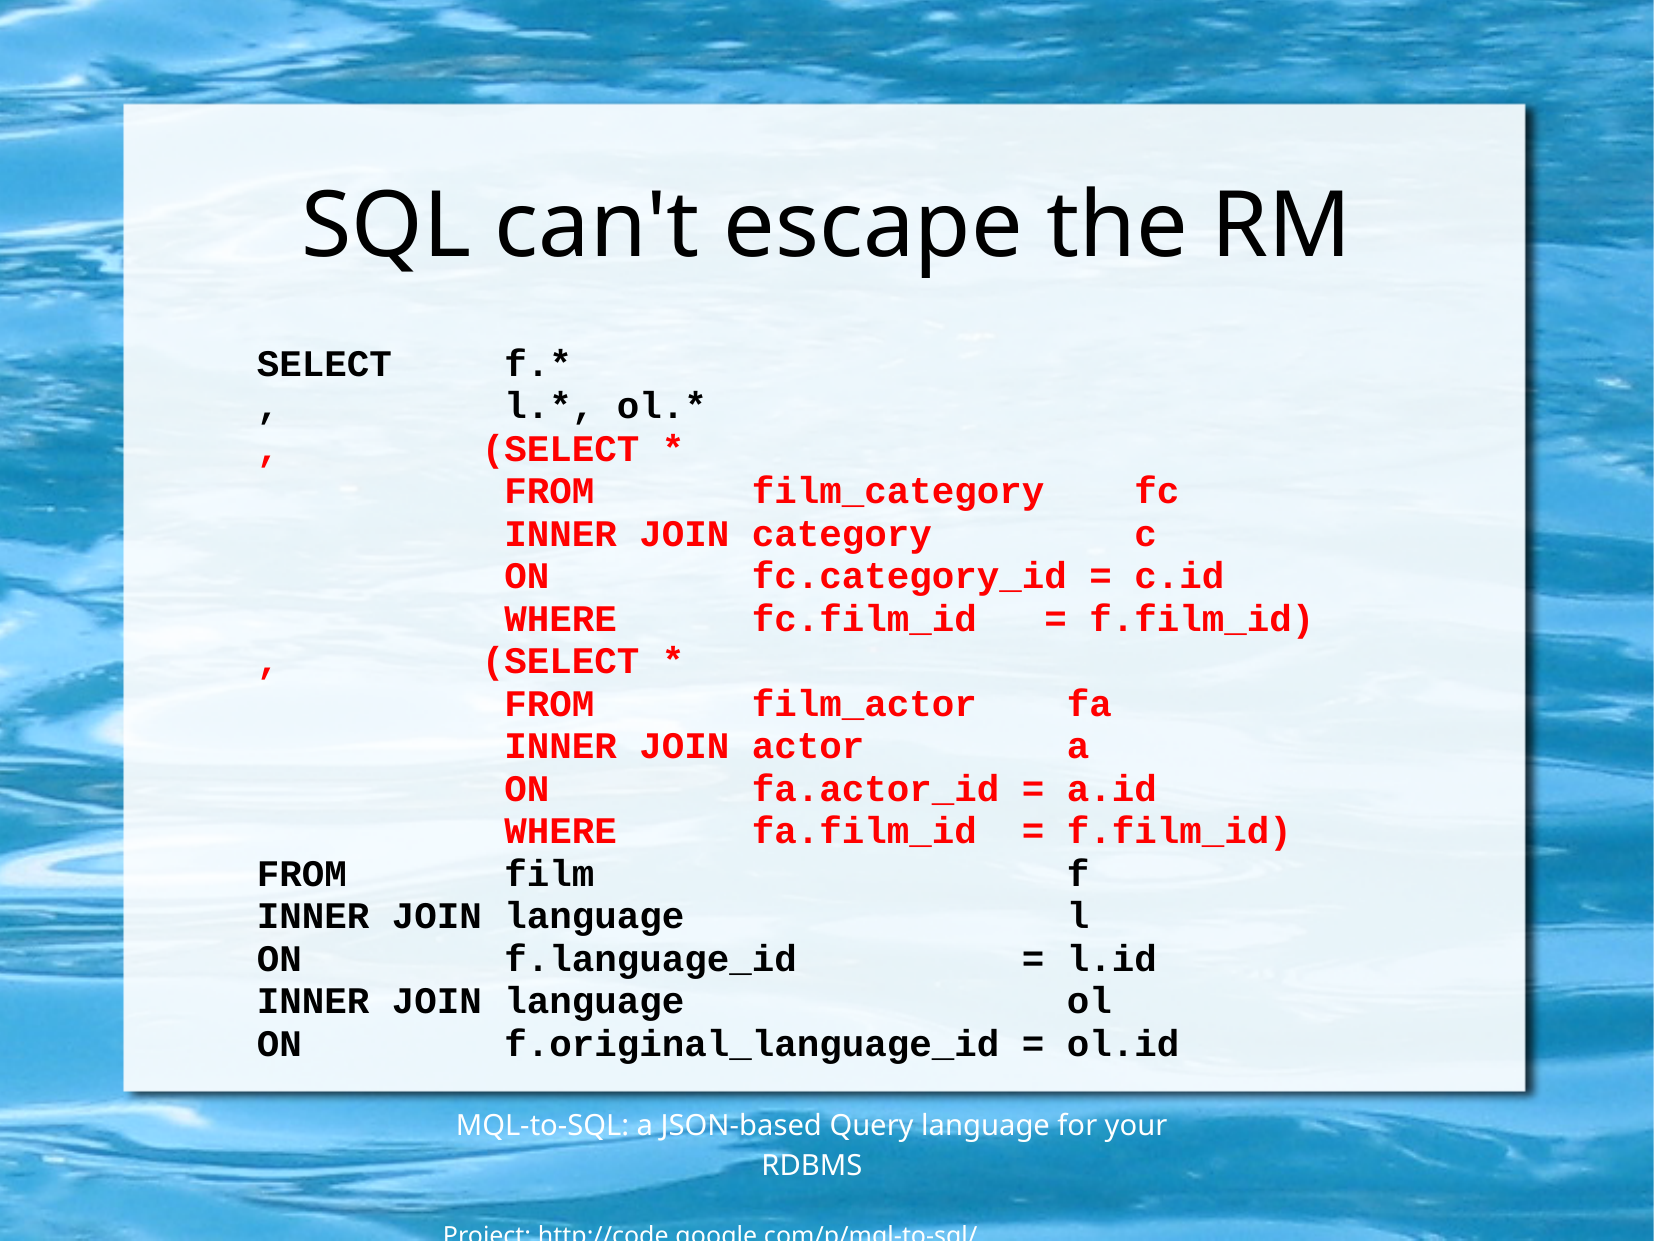

# SQL can't escape the RM
SELECT f.*
, l.*, ol.*
, (SELECT *
 FROM film_category fc
 INNER JOIN category c
 ON fc.category_id = c.id
 WHERE fc.film_id = f.film_id)
, (SELECT *
 FROM film_actor fa
 INNER JOIN actor a
 ON fa.actor_id = a.id
 WHERE fa.film_id = f.film_id)
FROM film f
INNER JOIN language l
ON f.language_id = l.id
INNER JOIN language ol
ON f.original_language_id = ol.id